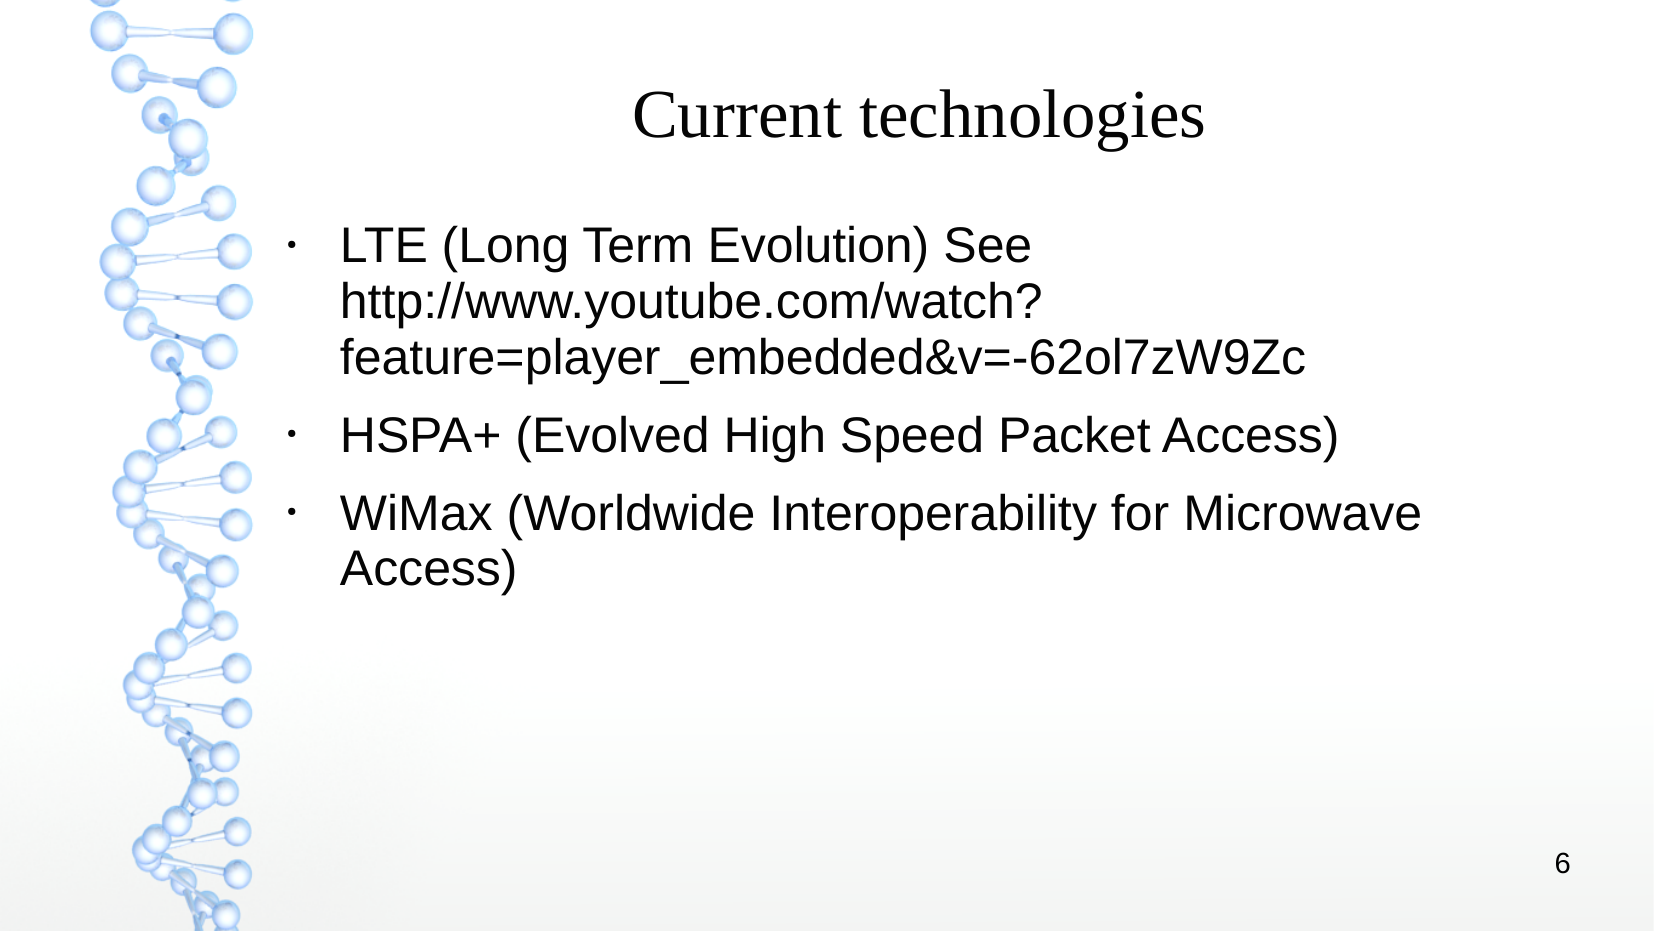

# Current technologies
LTE (Long Term Evolution) See http://www.youtube.com/watch?feature=player_embedded&v=-62ol7zW9Zc
HSPA+ (Evolved High Speed Packet Access)
WiMax (Worldwide Interoperability for Microwave Access)
6